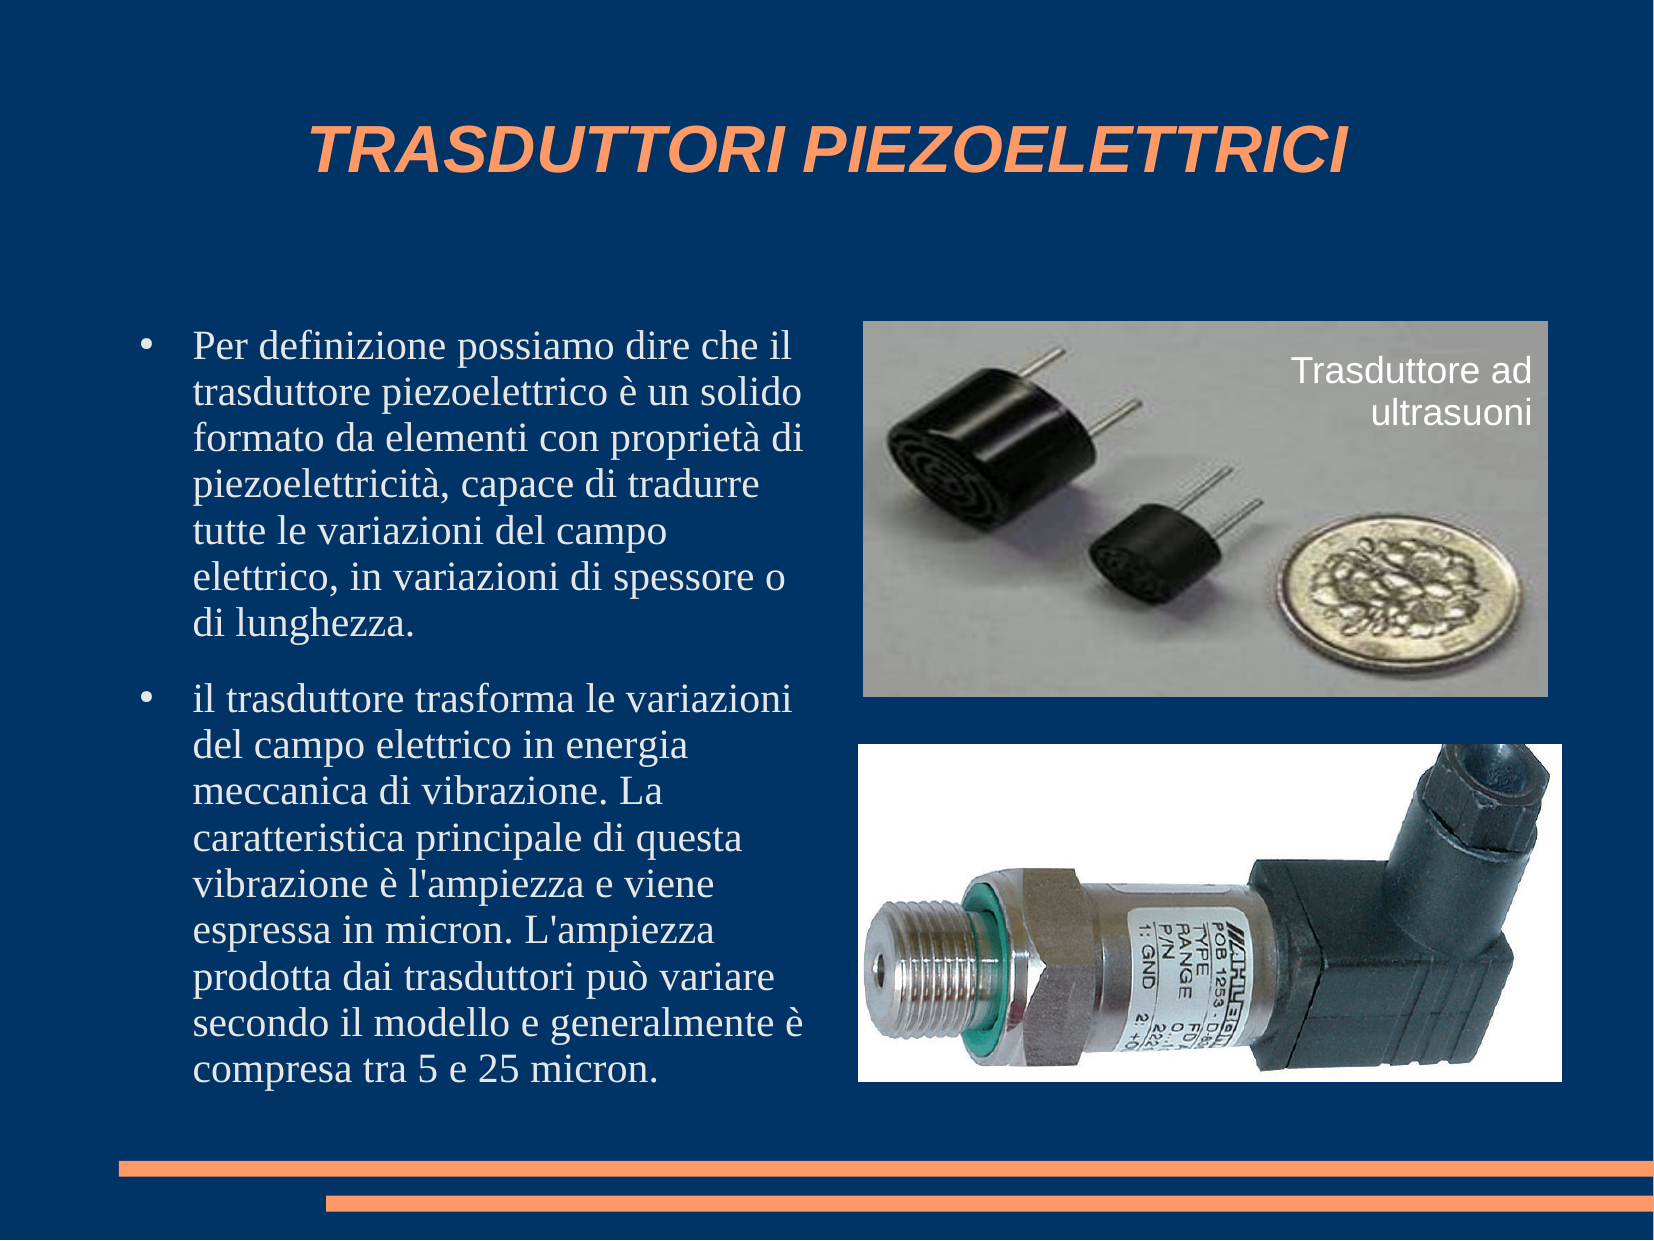

# TRASDUTTORI PIEZOELETTRICI
Per definizione possiamo dire che il trasduttore piezoelettrico è un solido formato da elementi con proprietà di piezoelettricità, capace di tradurre tutte le variazioni del campo elettrico, in variazioni di spessore o di lunghezza.
il trasduttore trasforma le variazioni del campo elettrico in energia meccanica di vibrazione. La caratteristica principale di questa vibrazione è l'ampiezza e viene espressa in micron. L'ampiezza prodotta dai trasduttori può variare secondo il modello e generalmente è compresa tra 5 e 25 micron.
Trasduttore ad ultrasuoni
Trasduttore di pressione